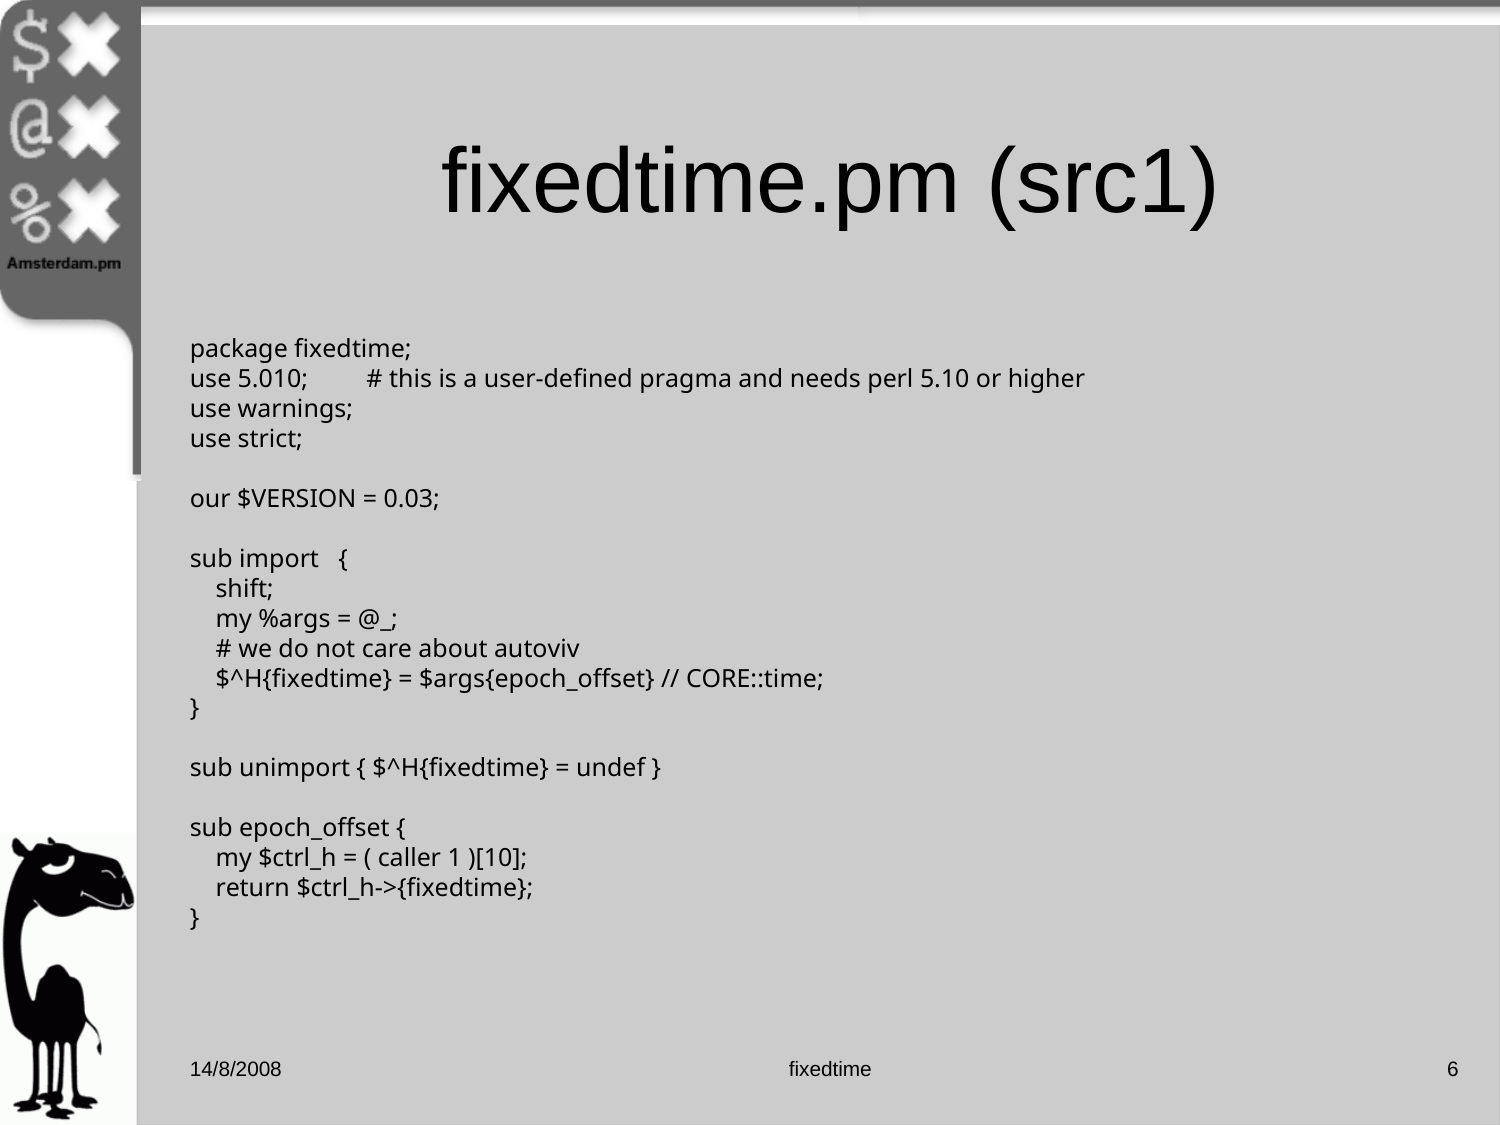

# fixedtime.pm (src1)
package fixedtime;
use 5.010; # this is a user-defined pragma and needs perl 5.10 or higher
use warnings;
use strict;
our $VERSION = 0.03;
sub import {
 shift;
 my %args = @_;
 # we do not care about autoviv
 $^H{fixedtime} = $args{epoch_offset} // CORE::time;
}
sub unimport { $^H{fixedtime} = undef }
sub epoch_offset {
 my $ctrl_h = ( caller 1 )[10];
 return $ctrl_h->{fixedtime};
}
14/8/2008
fixedtime
6